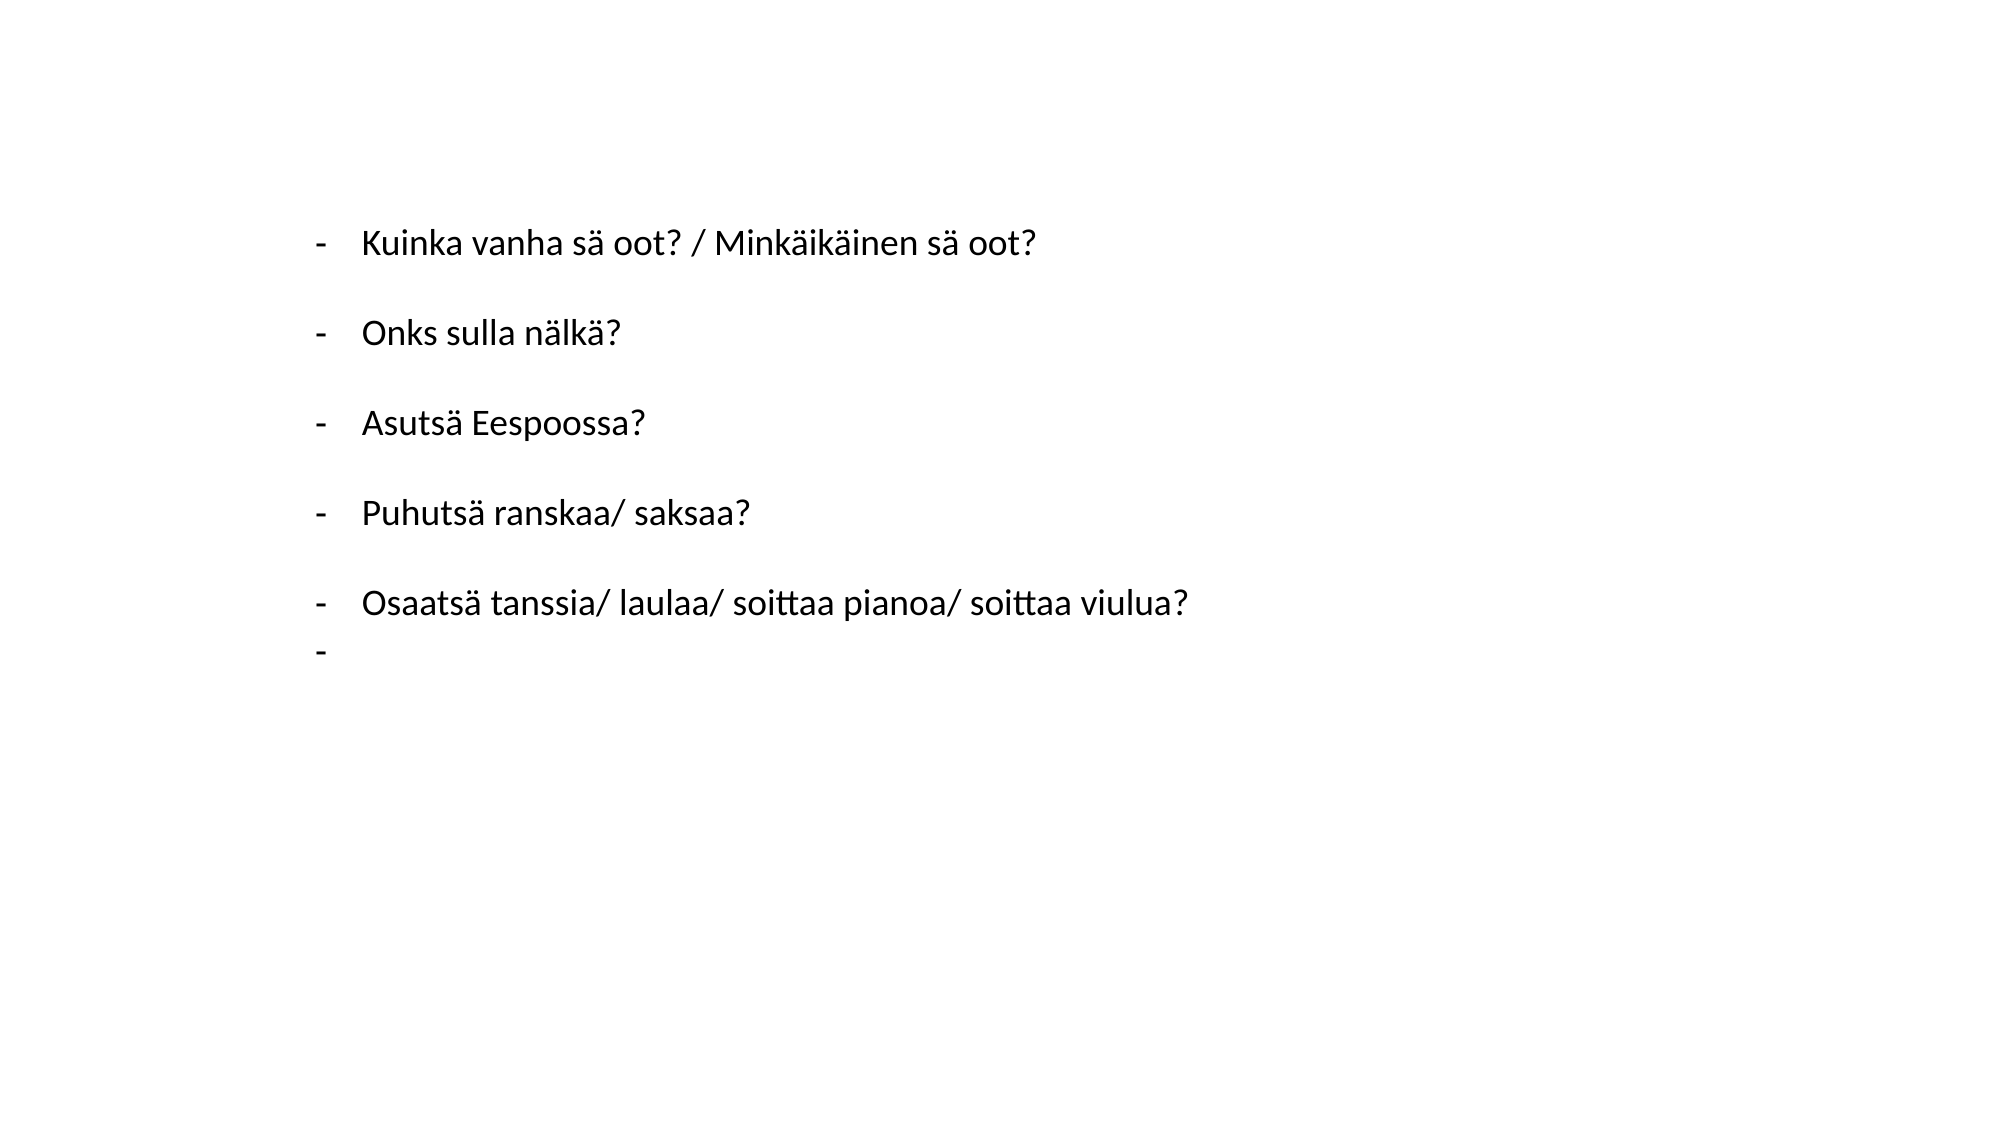

Kuinka vanha sä oot? / Minkäikäinen sä oot?
Onks sulla nälkä?
Asutsä Eespoossa?
Puhutsä ranskaa/ saksaa?
Osaatsä tanssia/ laulaa/ soittaa pianoa/ soittaa viulua?